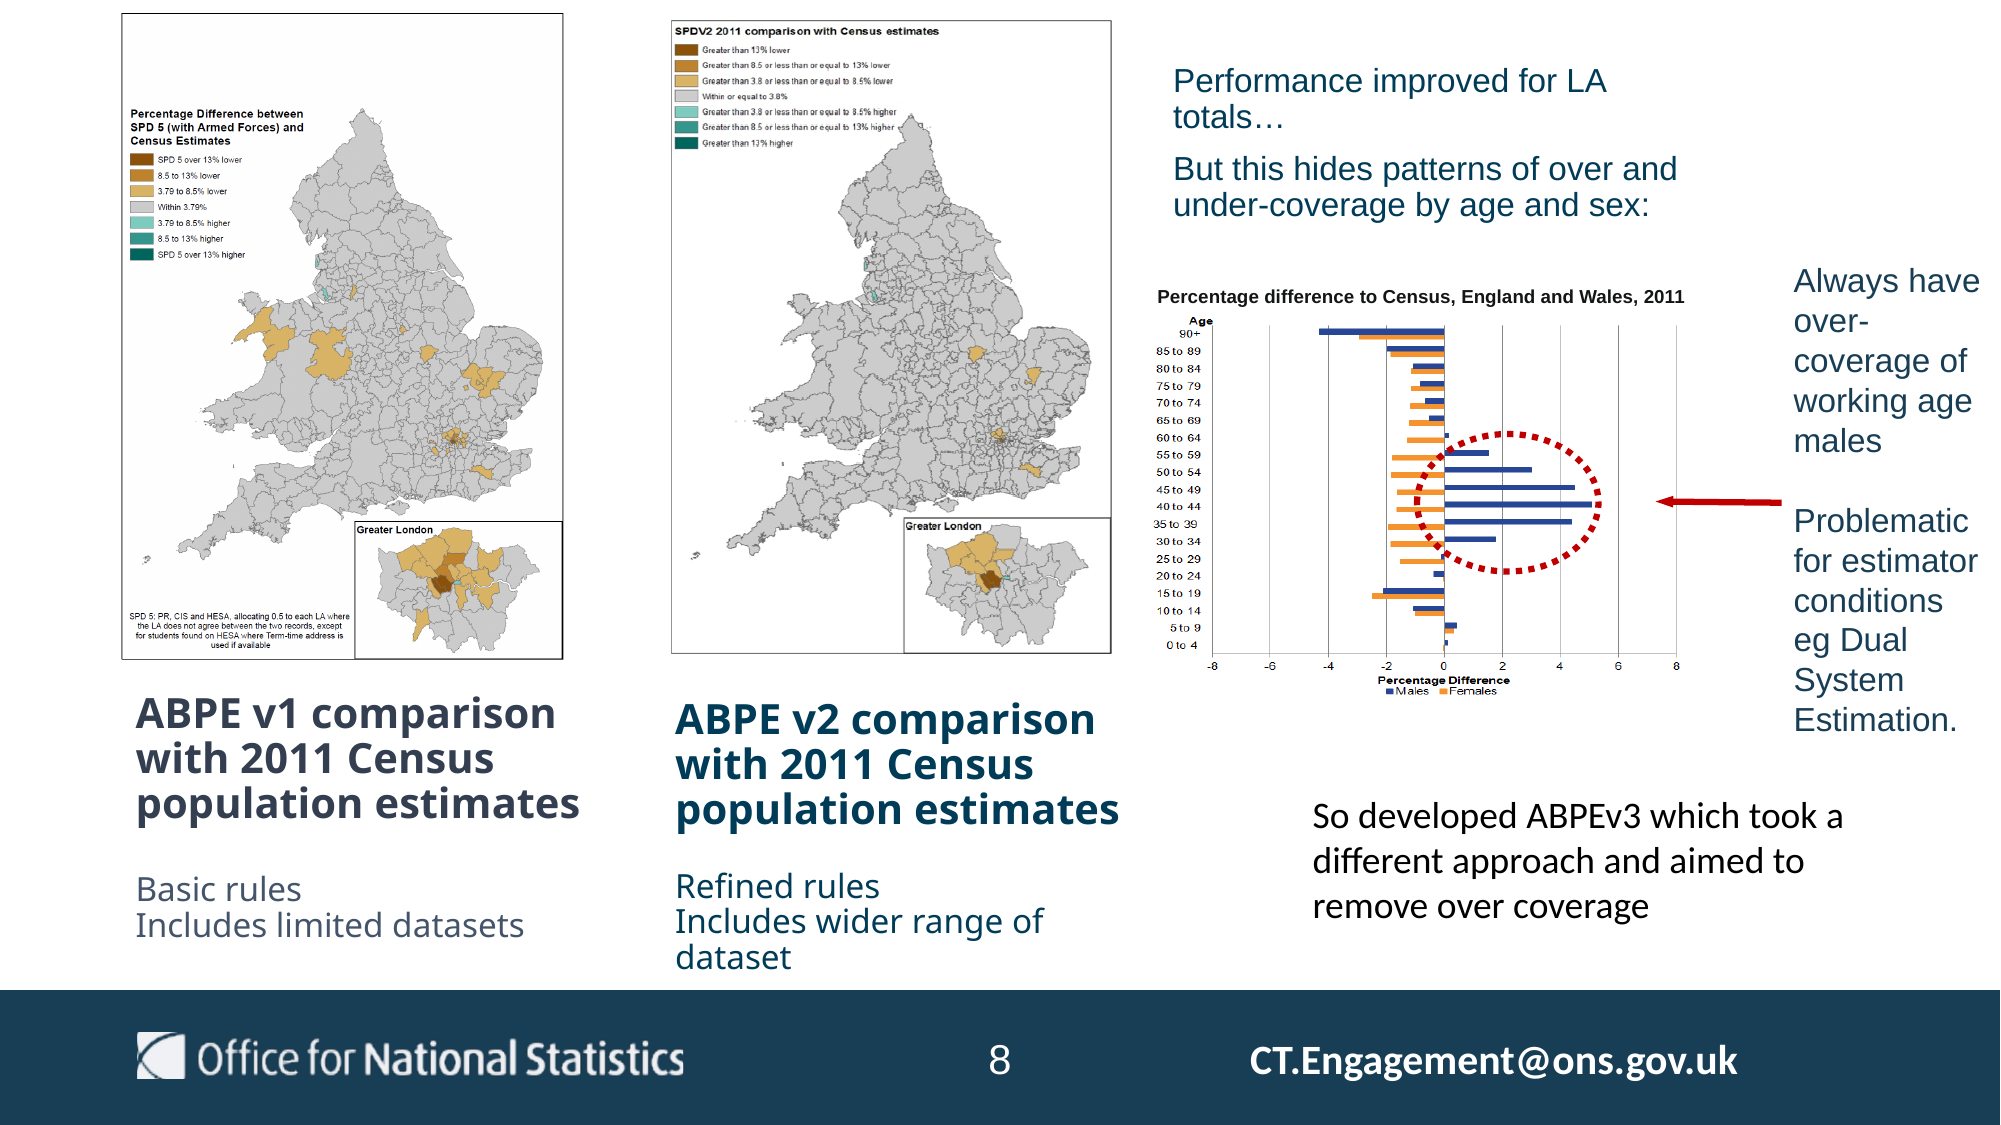

Performance improved for LA totals…
But this hides patterns of over and under-coverage by age and sex:
Always have over-coverage of working age males
Problematic for estimator conditions eg Dual System Estimation.
Percentage difference to Census, England and Wales, 2011
# ABPE v1 comparison with 2011 Census population estimates Basic rules Includes limited datasets
ABPE v2 comparison with 2011 Census population estimates
Refined rules
Includes wider range of dataset
So developed ABPEv3 which took a different approach and aimed to remove over coverage
CT.Engagement@ons.gov.uk